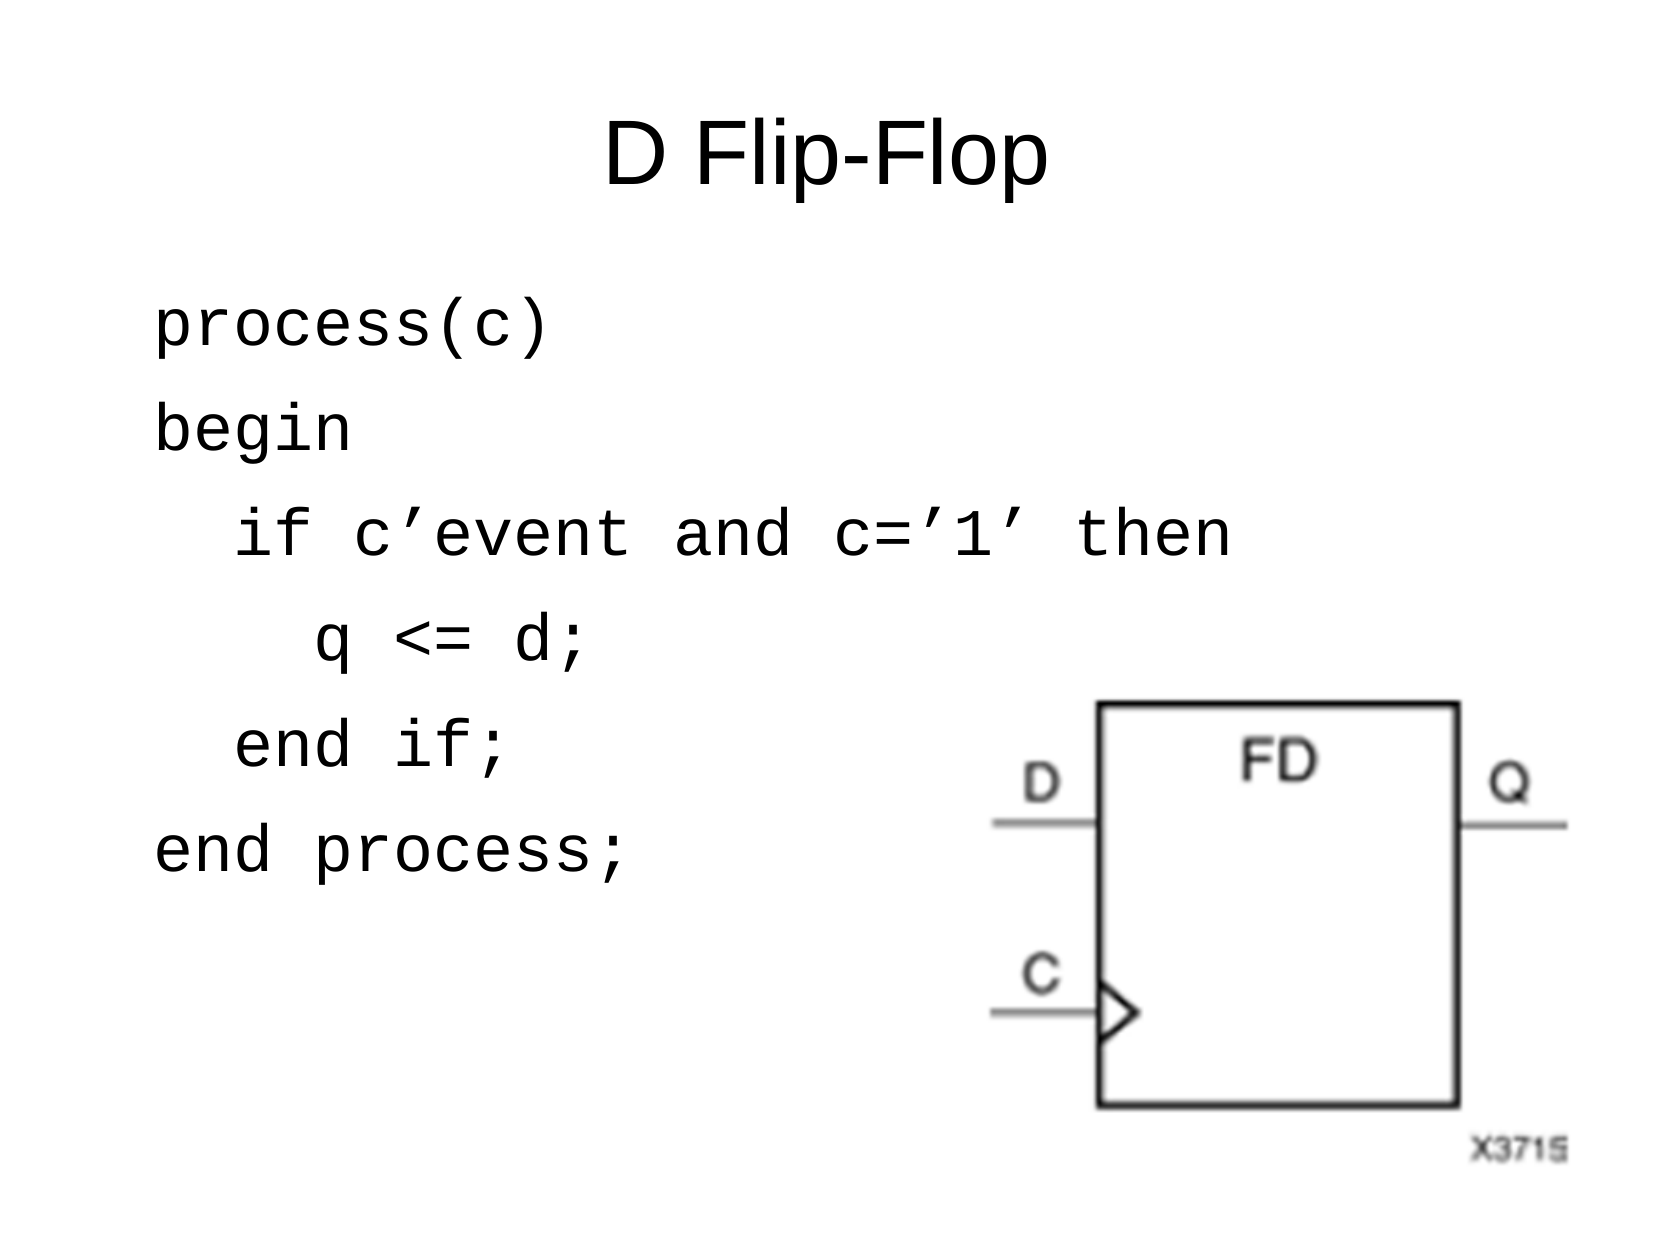

# D Flip-Flop
process(c)
begin
 if c’event and c=’1’ then
 q <= d;
 end if;
end process;